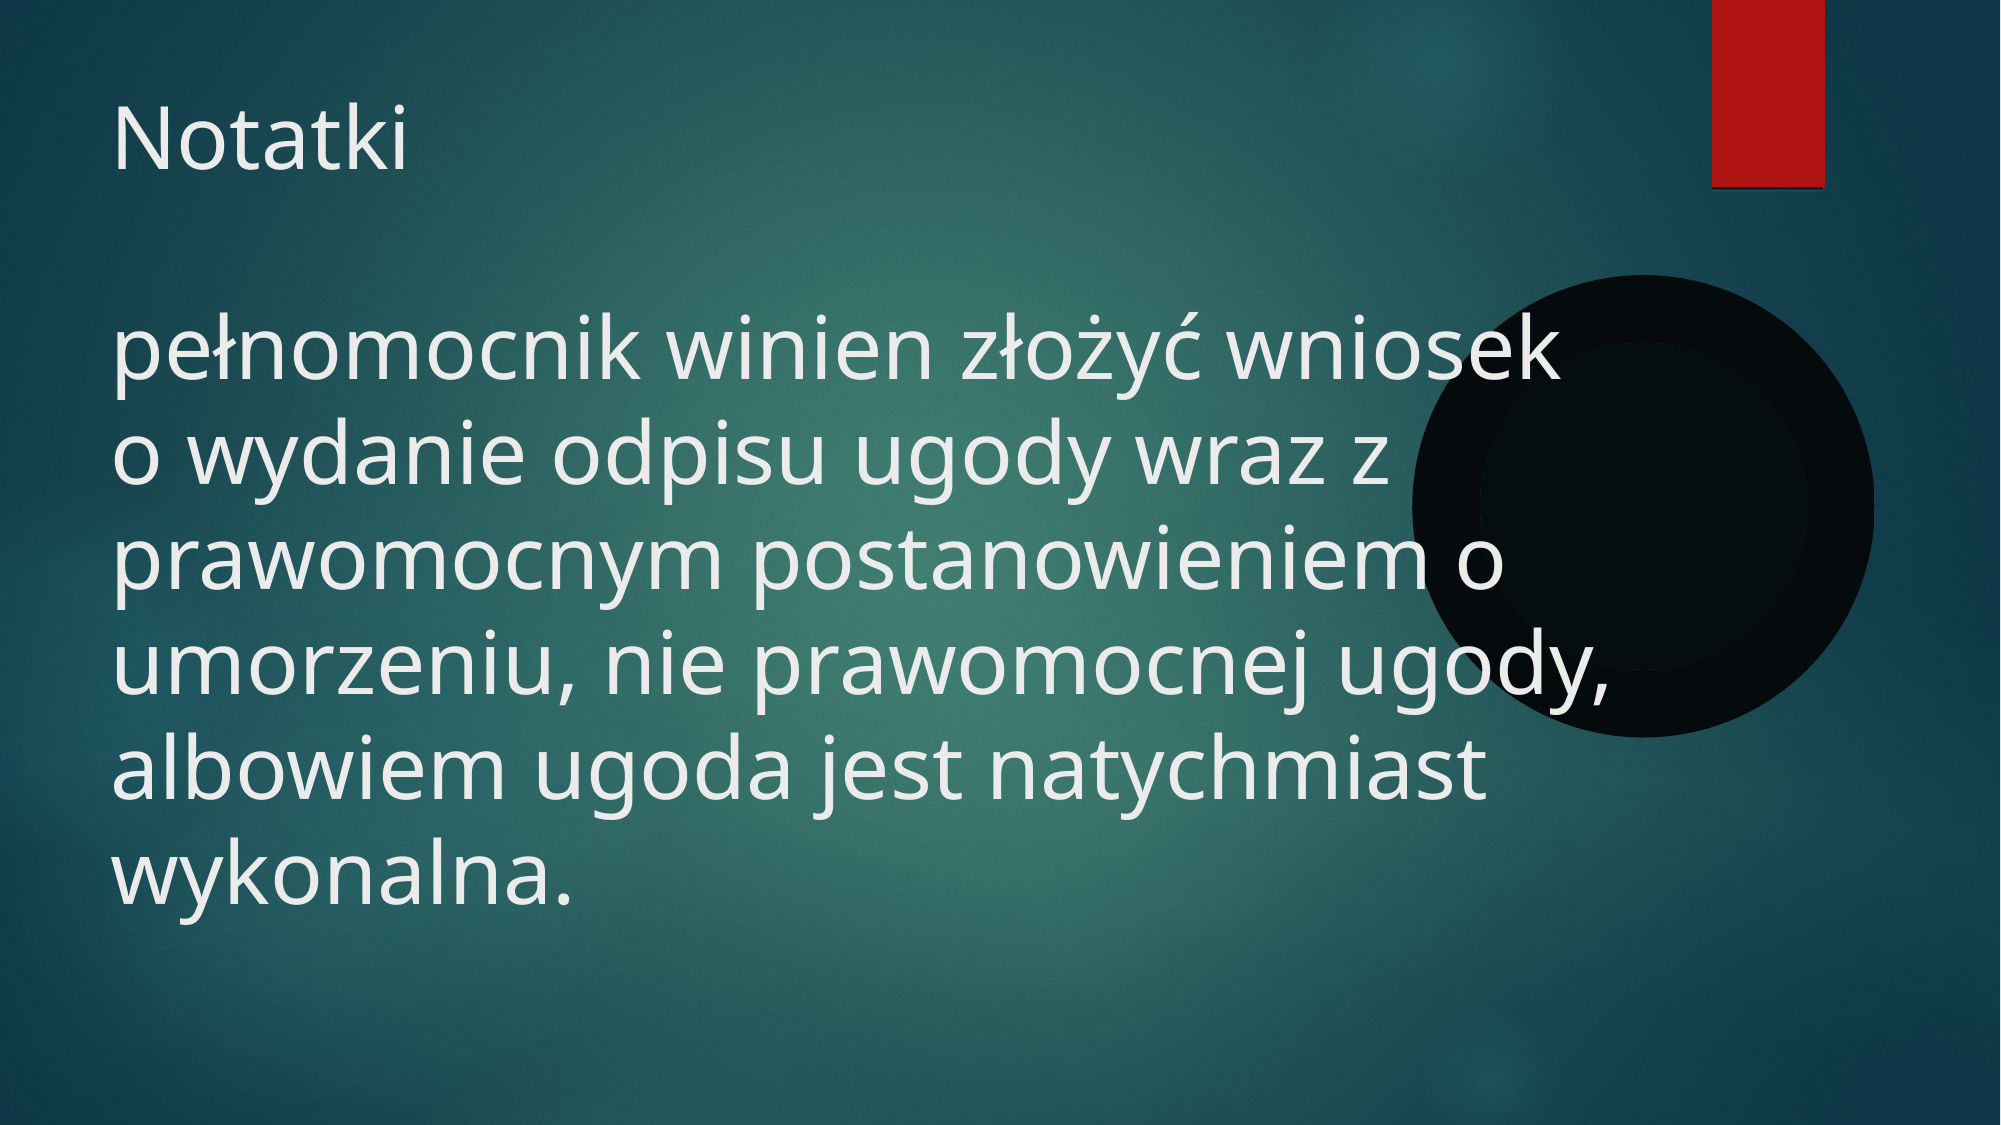

# Notatki pełnomocnik winien złożyć wniosek o wydanie odpisu ugody wraz z prawomocnym postanowieniem o umorzeniu, nie prawomocnej ugody, albowiem ugoda jest natychmiast wykonalna.